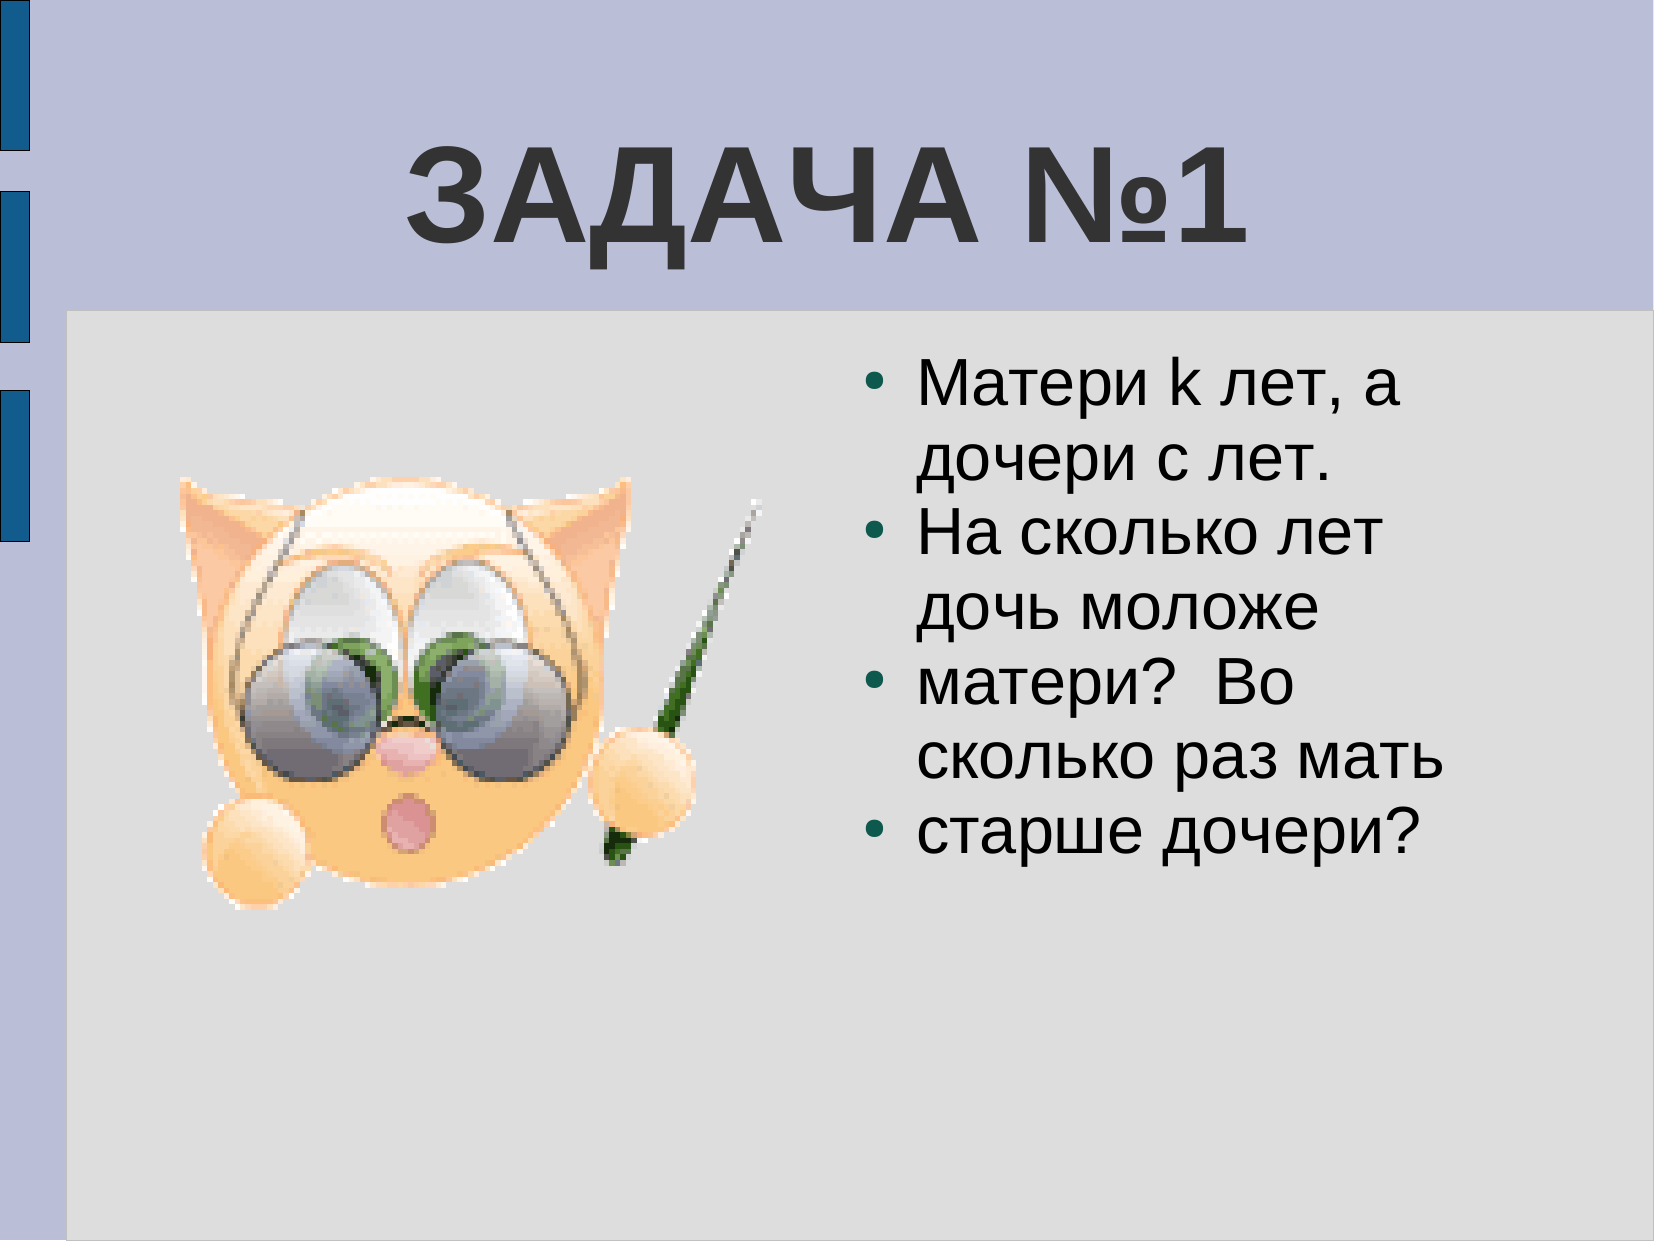

# ЗАДАЧА №1
Матери k лет, а дочери c лет.
На сколько лет дочь моложе
матери? Во сколько раз мать
старше дочери?